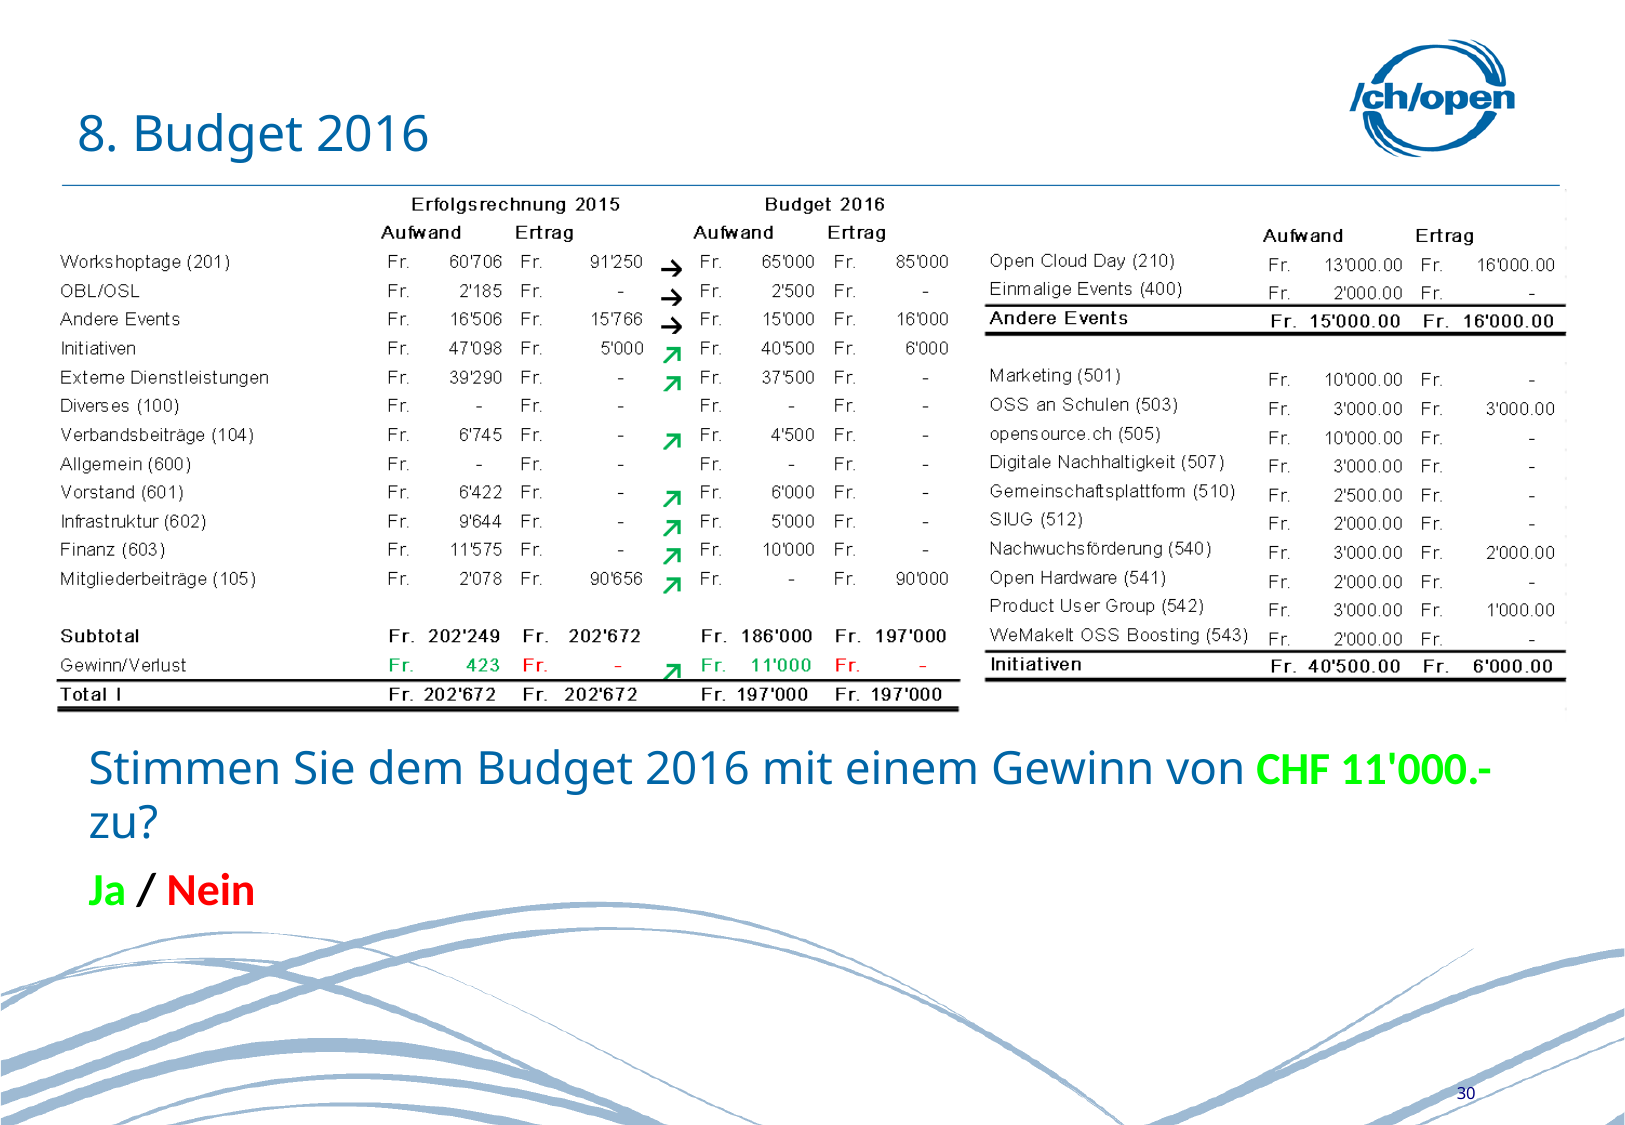

# 8. Budget 2016
Stimmen Sie dem Budget 2016 mit einem Gewinn von CHF 11'000.- zu?
Ja / Nein